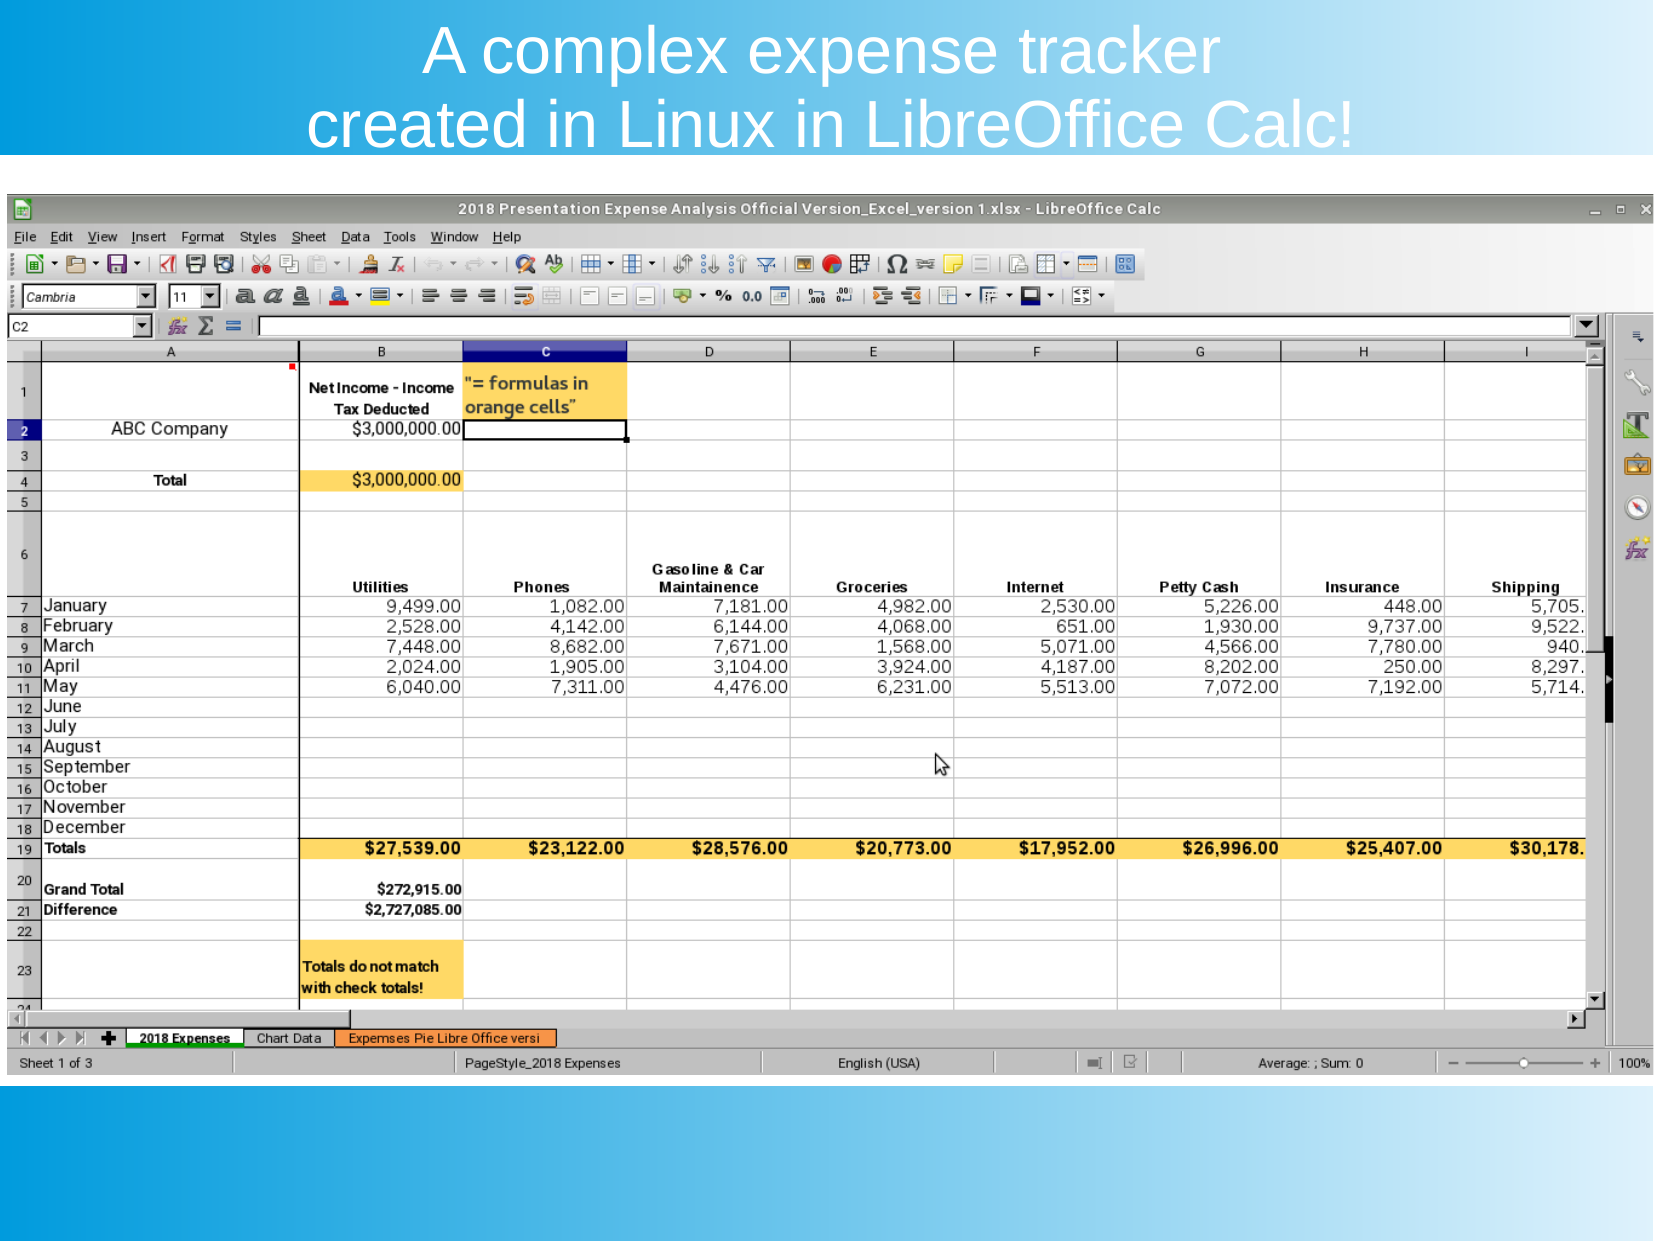

# A complex expense tracker created in Linux in LibreOffice Calc!